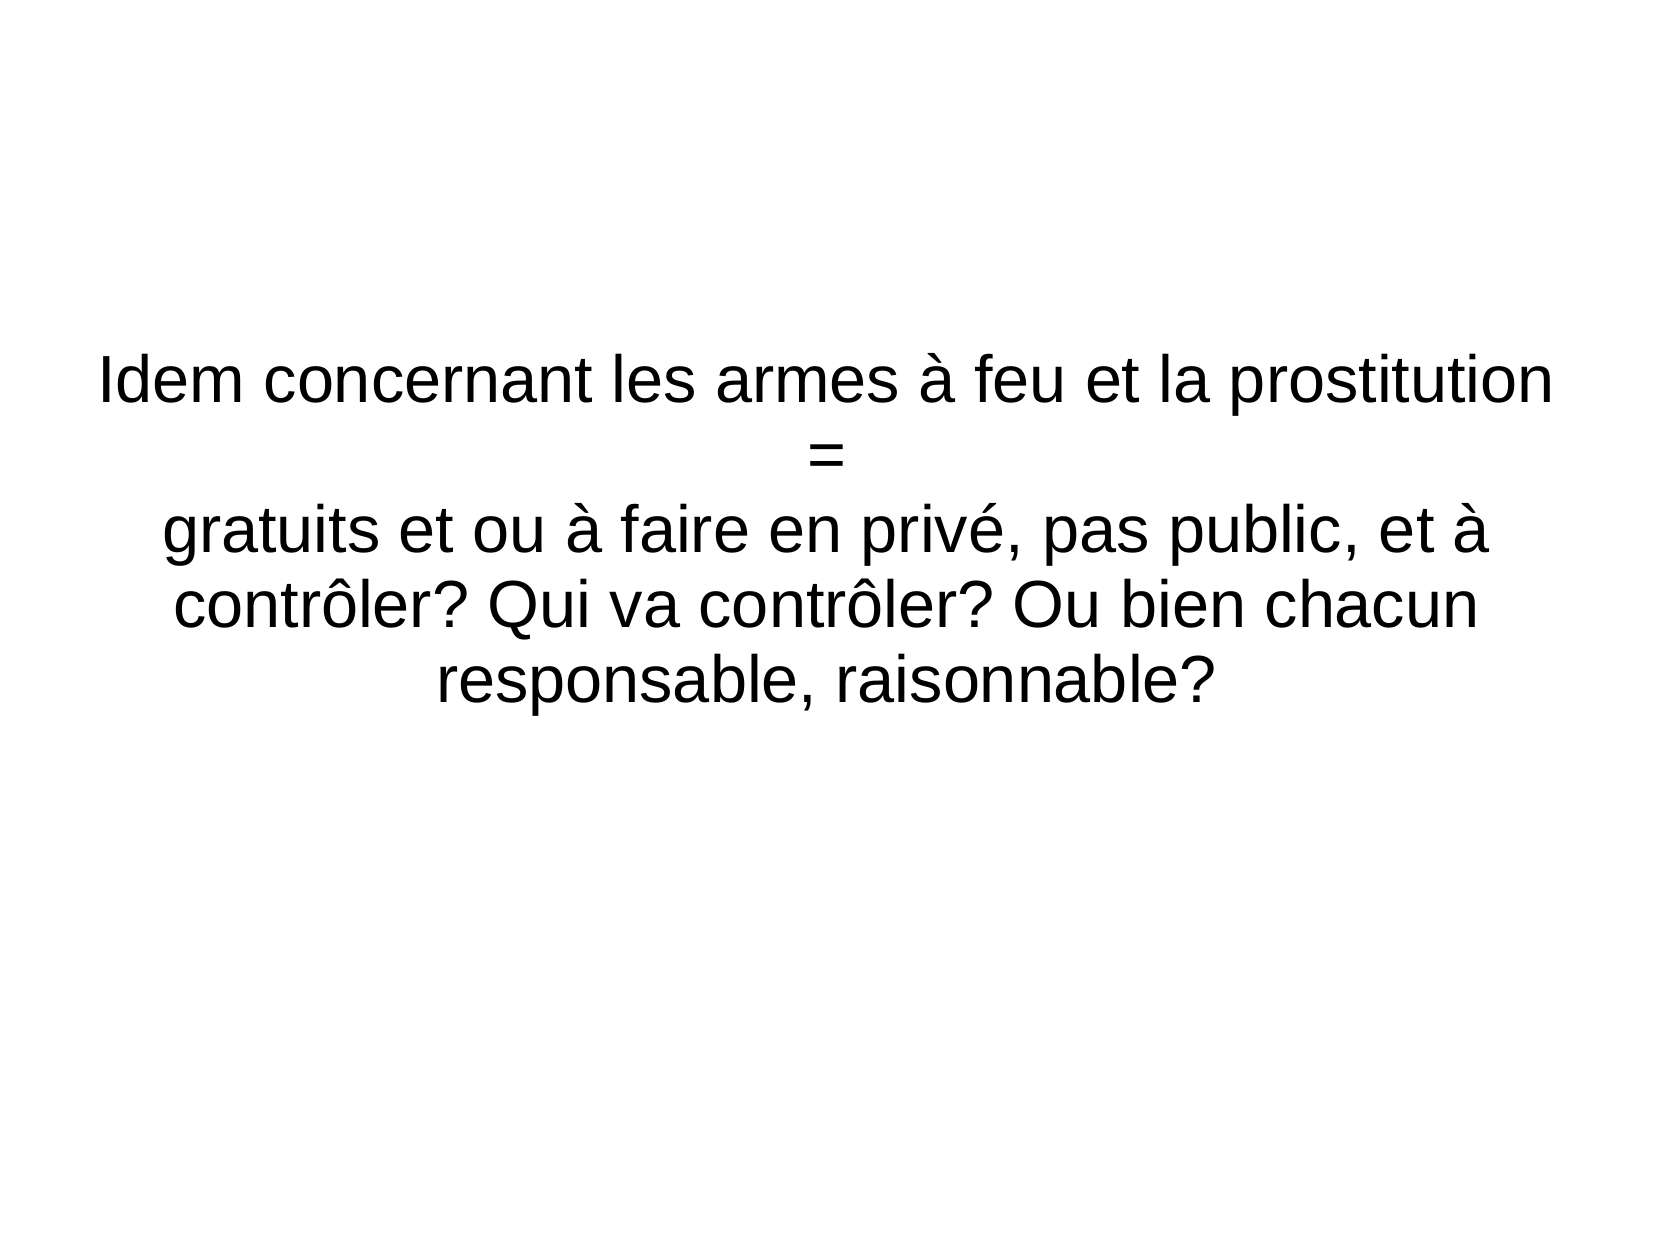

# Idem concernant les armes à feu et la prostitution =
gratuits et ou à faire en privé, pas public, et à contrôler? Qui va contrôler? Ou bien chacun responsable, raisonnable?